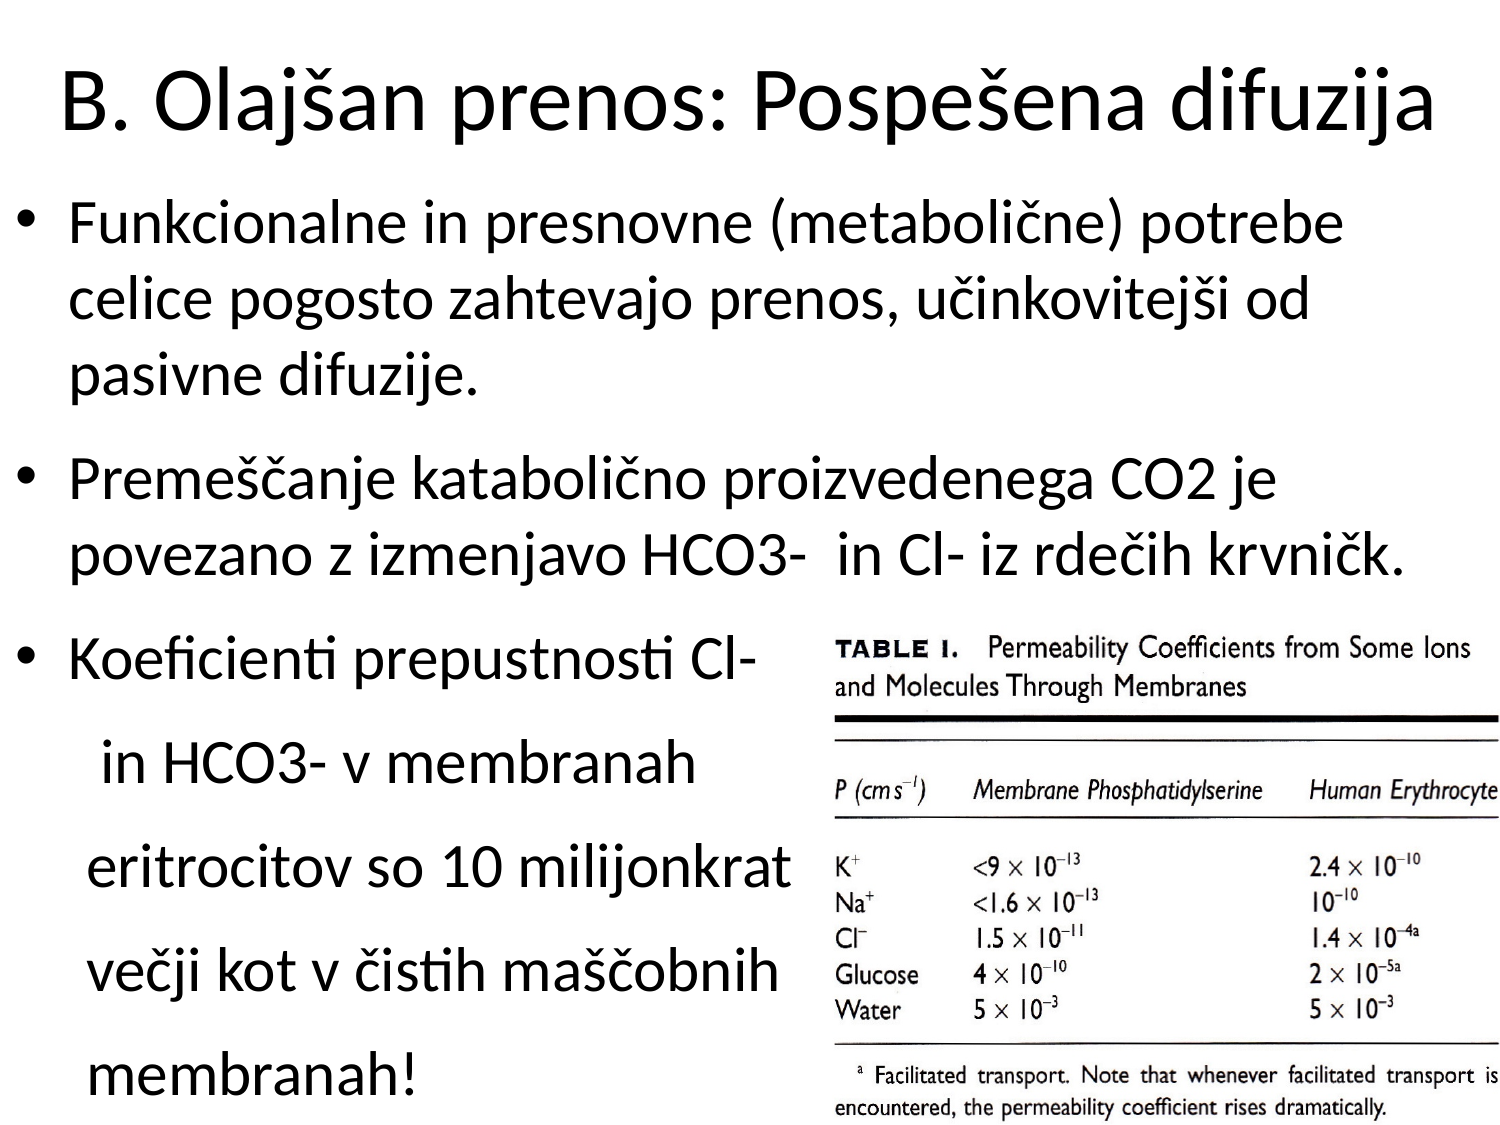

# B. Olajšan prenos: Pospešena difuzija
Funkcionalne in presnovne (metabolične) potrebe celice pogosto zahtevajo prenos, učinkovitejši od pasivne difuzije.
Premeščanje katabolično proizvedenega CO2 je povezano z izmenjavo HCO3- in Cl- iz rdečih krvničk.
Koeficienti prepustnosti Cl-
	 in HCO3- v membranah
	eritrocitov so 10 milijonkrat
	večji kot v čistih maščobnih
	membranah!